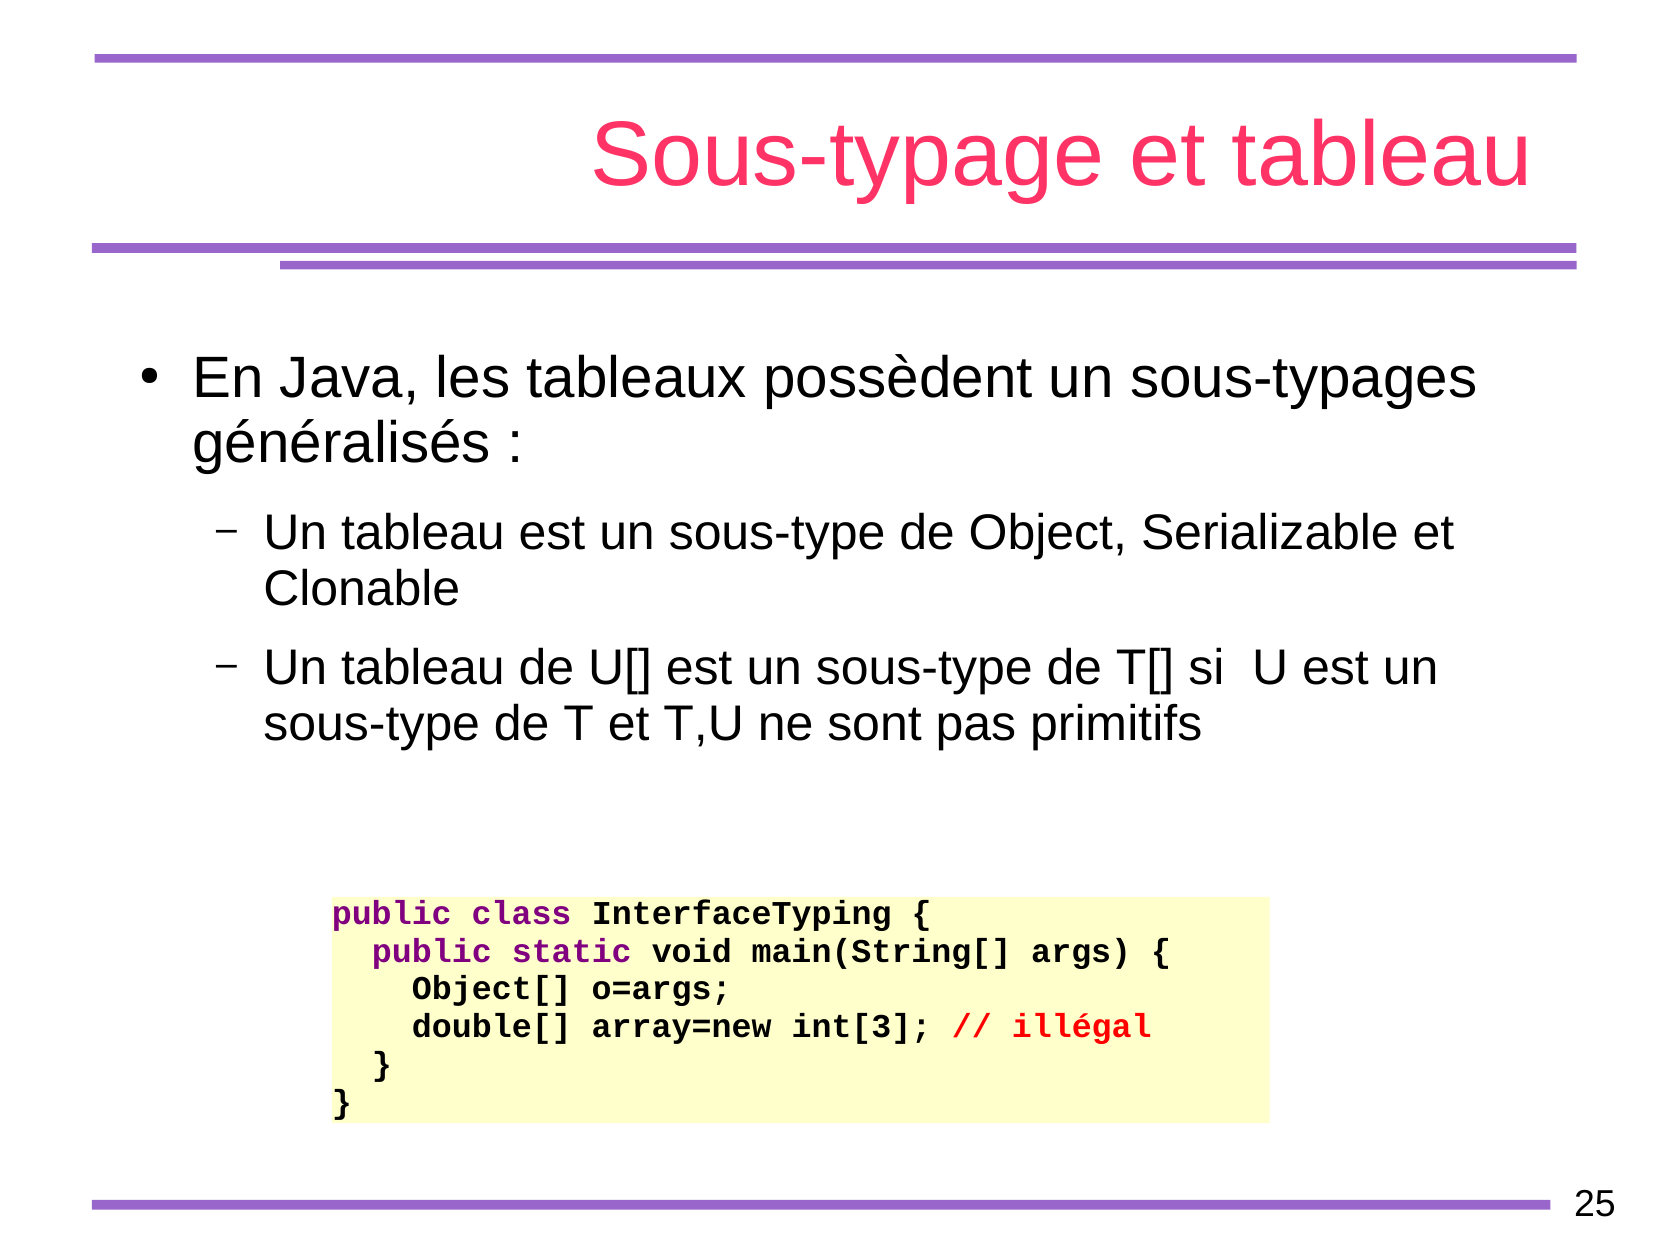

# Sous-typage et tableau
En Java, les tableaux possèdent un sous-typages généralisés :
Un tableau est un sous-type de Object, Serializable et Clonable
Un tableau de U[] est un sous-type de T[] si U est un sous-type de T et T,U ne sont pas primitifs
public class InterfaceTyping {
 public static void main(String[] args) {
 Object[] o=args;
 double[] array=new int[3]; // illégal
 }
}